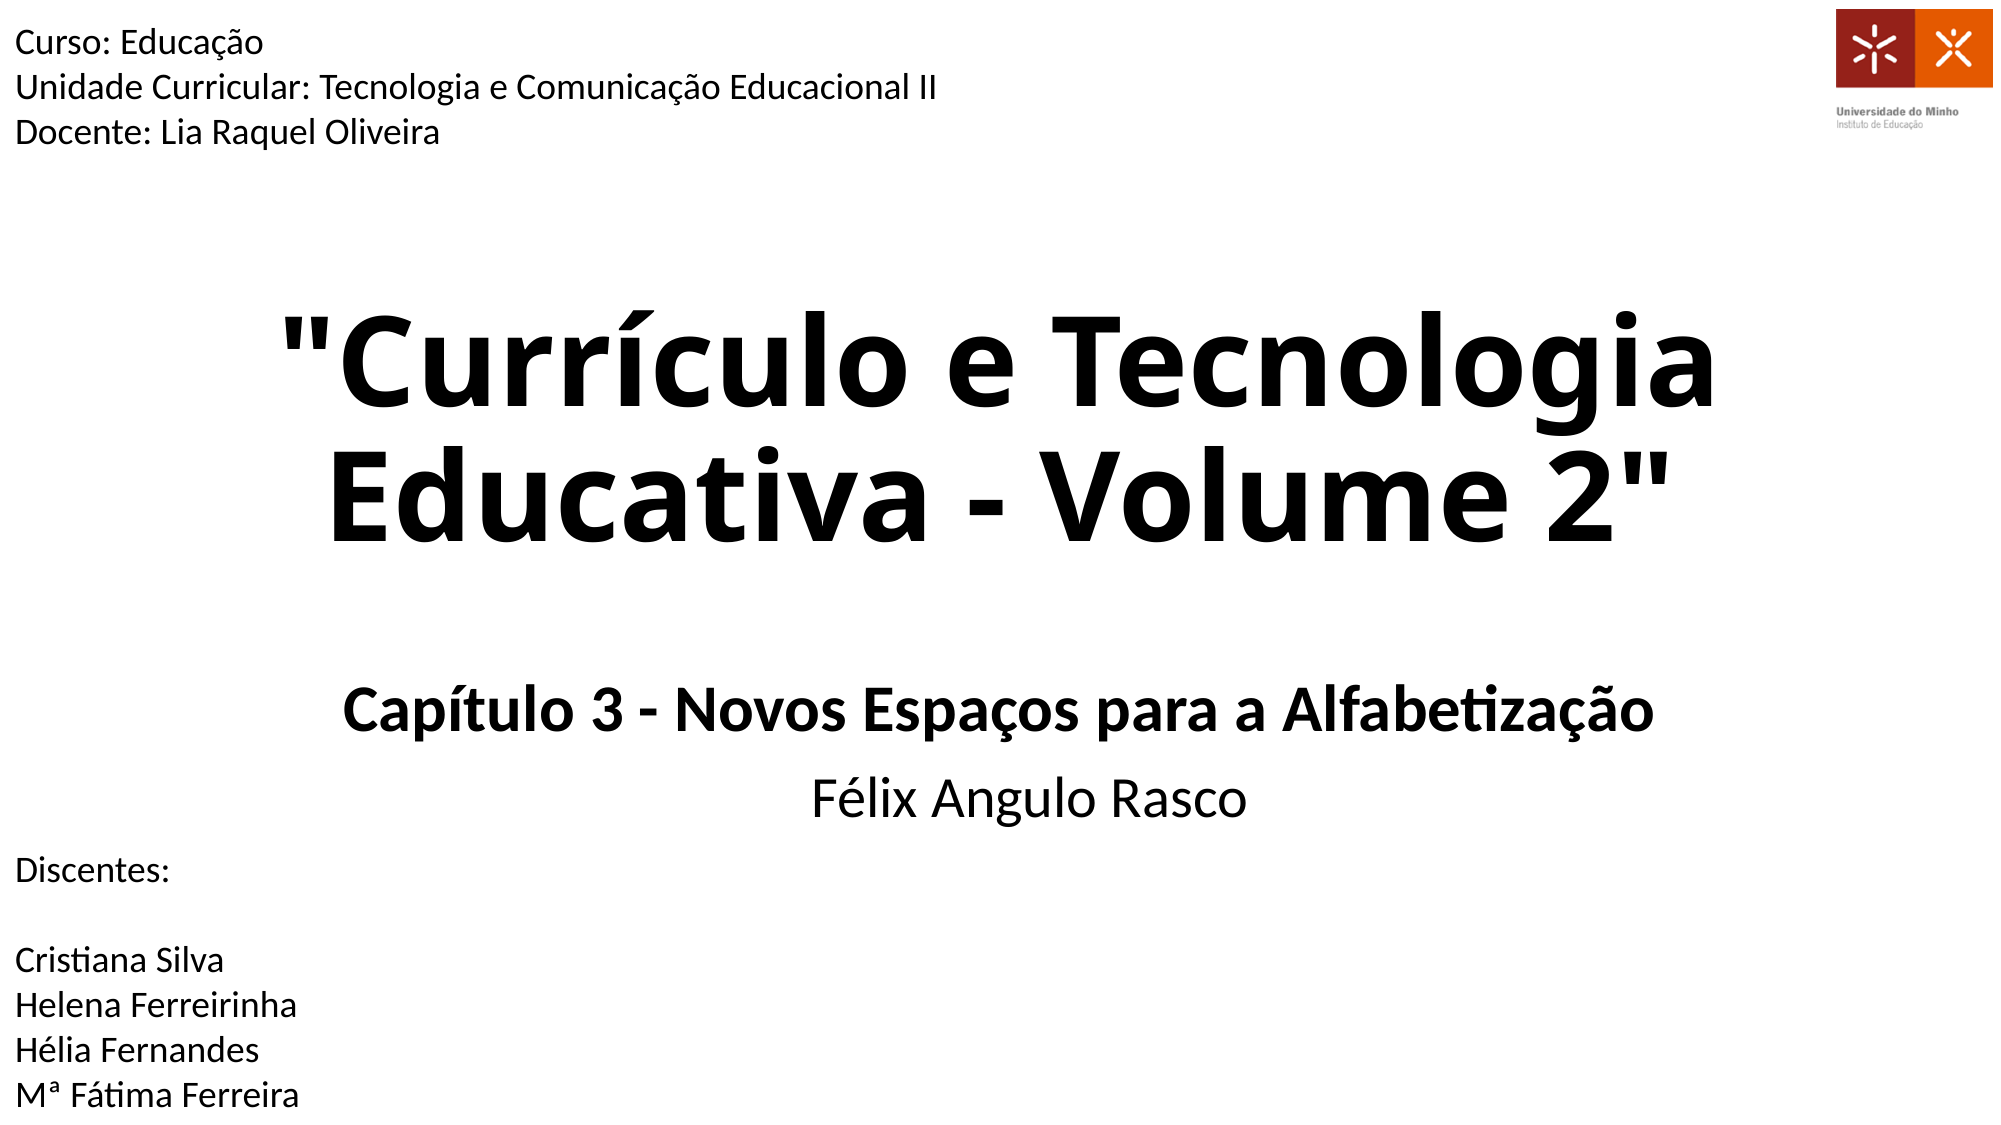

Curso: Educação
Unidade Curricular: Tecnologia e Comunicação Educacional II
Docente: Lia Raquel Oliveira
# "Currículo e Tecnologia Educativa - Volume 2"
Capítulo 3 - Novos Espaços para a Alfabetização
Félix Angulo Rasco
Discentes:
Cristiana Silva
Helena Ferreirinha
Hélia Fernandes
Mª Fátima Ferreira